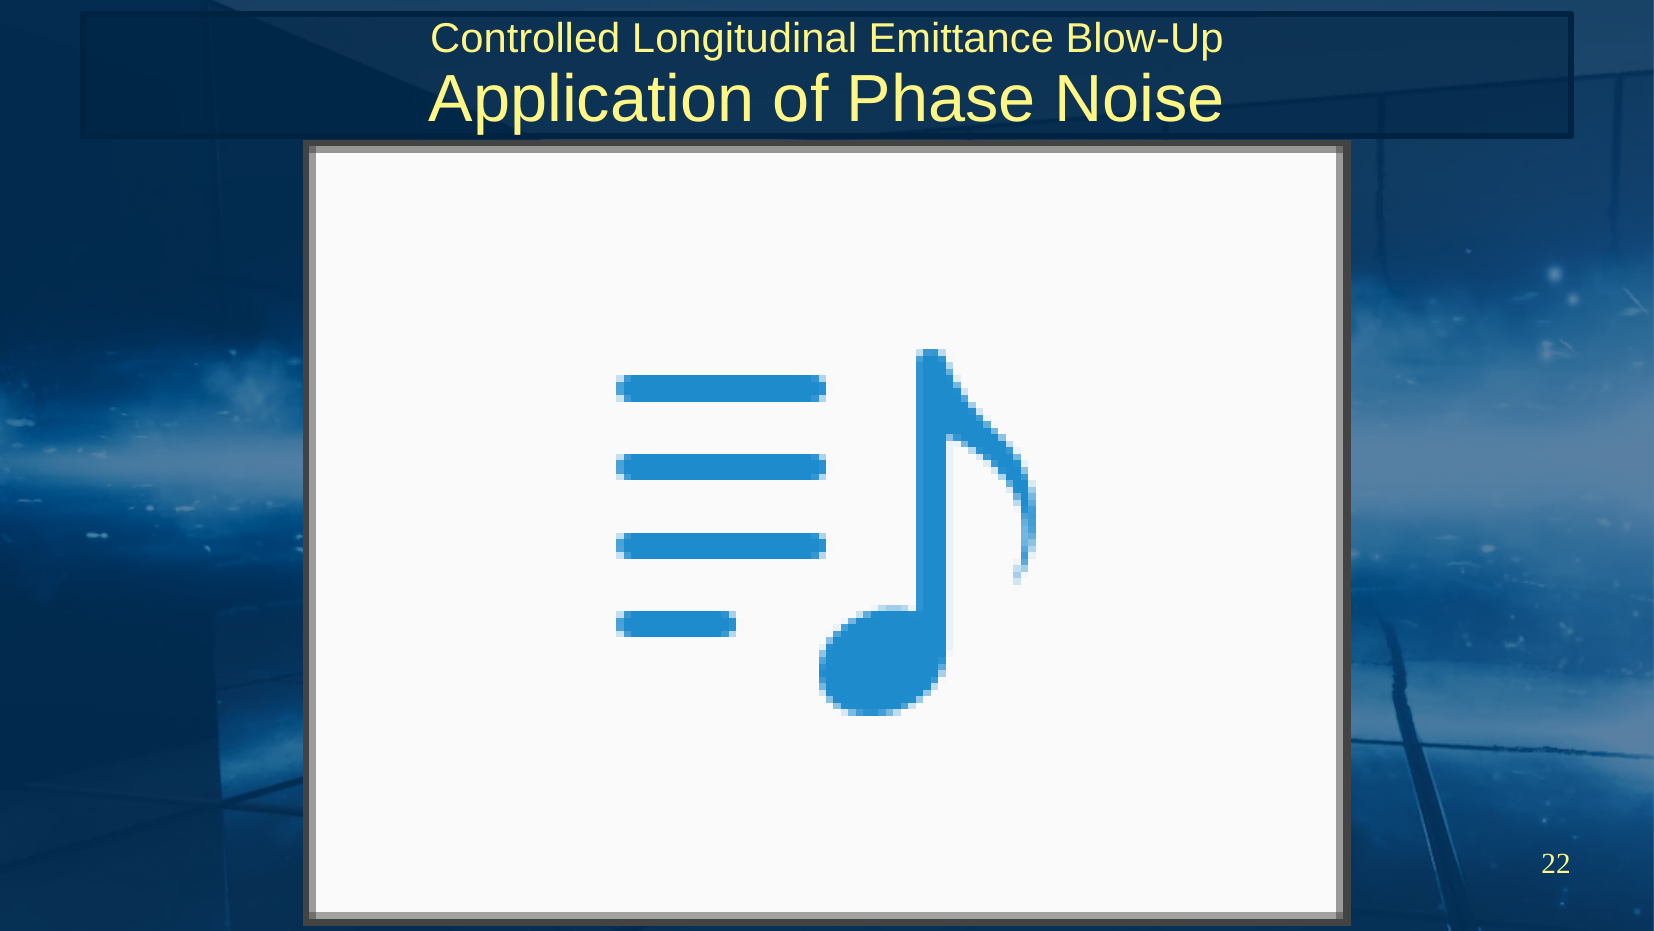

# Controlled Longitudinal Emittance Blow-Up Application of Phase Noise
22